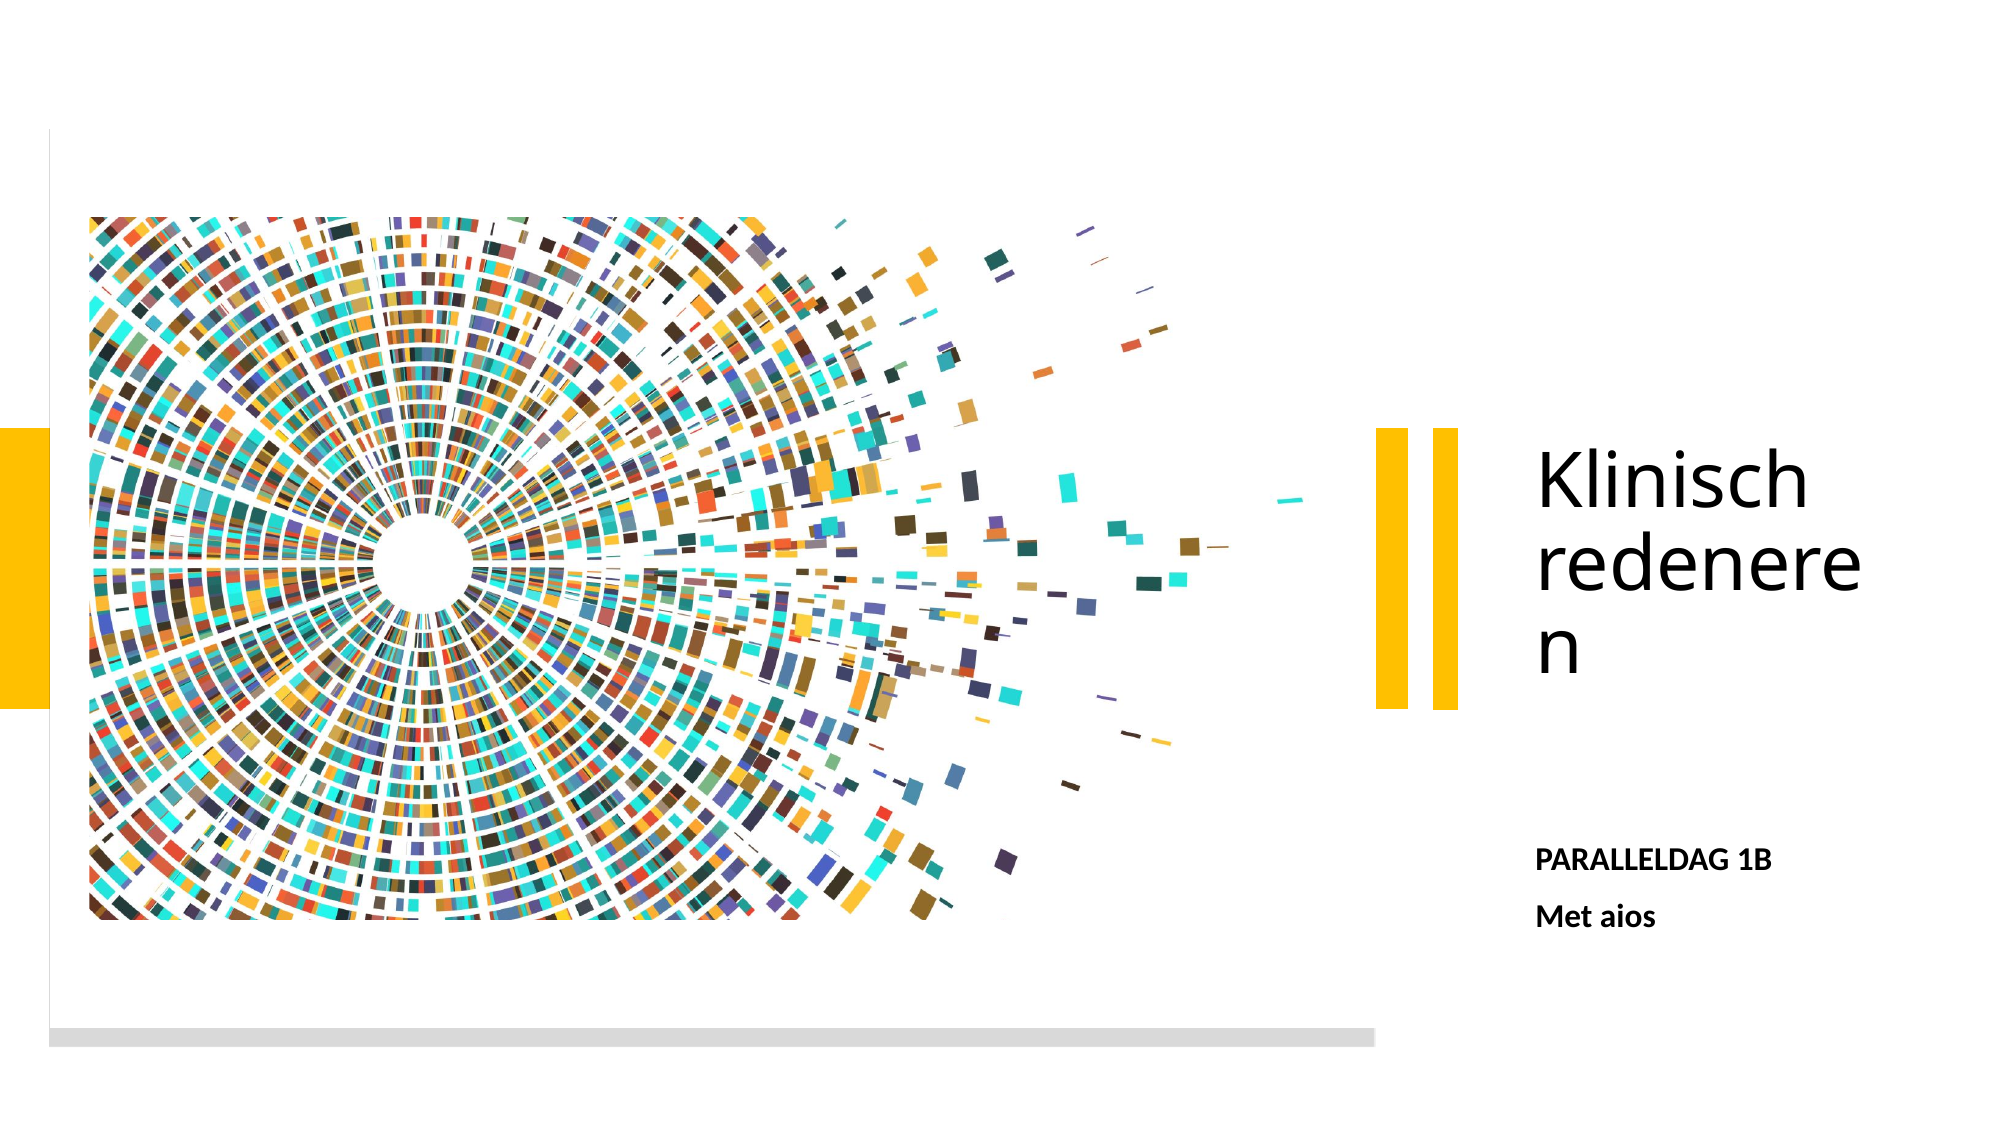

# Klinisch redeneren
PARALLELDAG 1B
Met aios